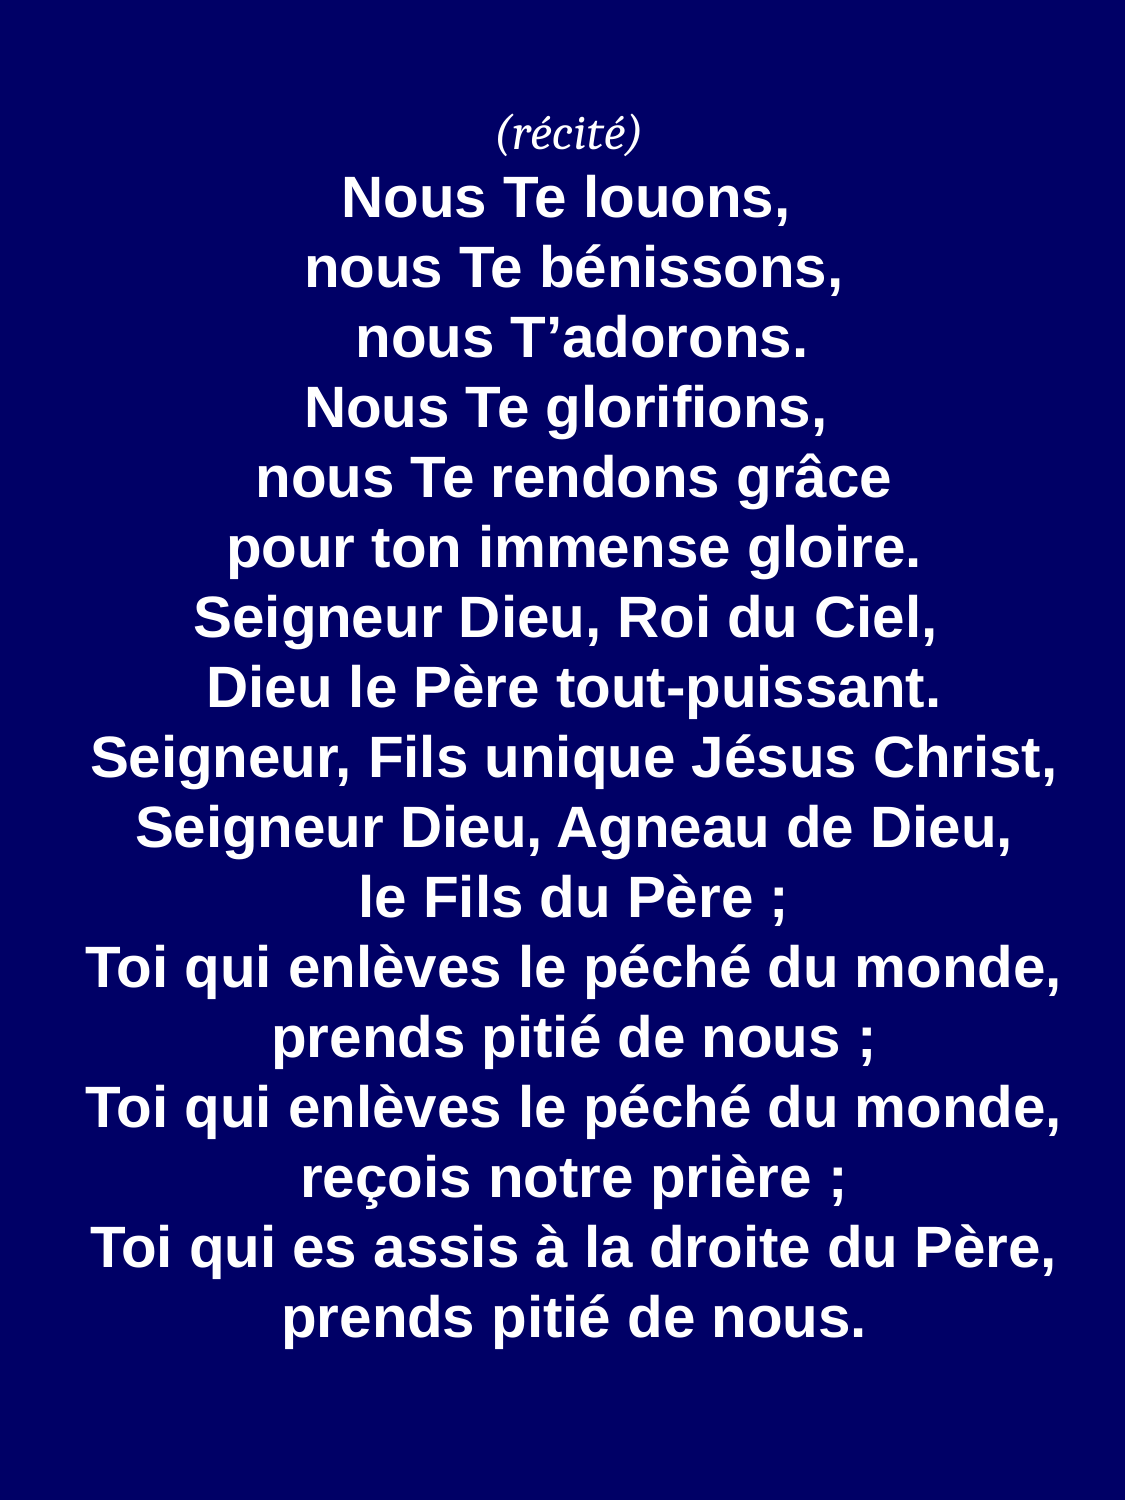

(récité)
Nous Te louons,
nous Te bénissons,
 nous T’adorons.
Nous Te glorifions,
nous Te rendons grâce
pour ton immense gloire.
Seigneur Dieu, Roi du Ciel,
Dieu le Père tout-puissant.
Seigneur, Fils unique Jésus Christ,
Seigneur Dieu, Agneau de Dieu,
le Fils du Père ;
Toi qui enlèves le péché du monde,
prends pitié de nous ;
Toi qui enlèves le péché du monde,
reçois notre prière ;
Toi qui es assis à la droite du Père,
prends pitié de nous.